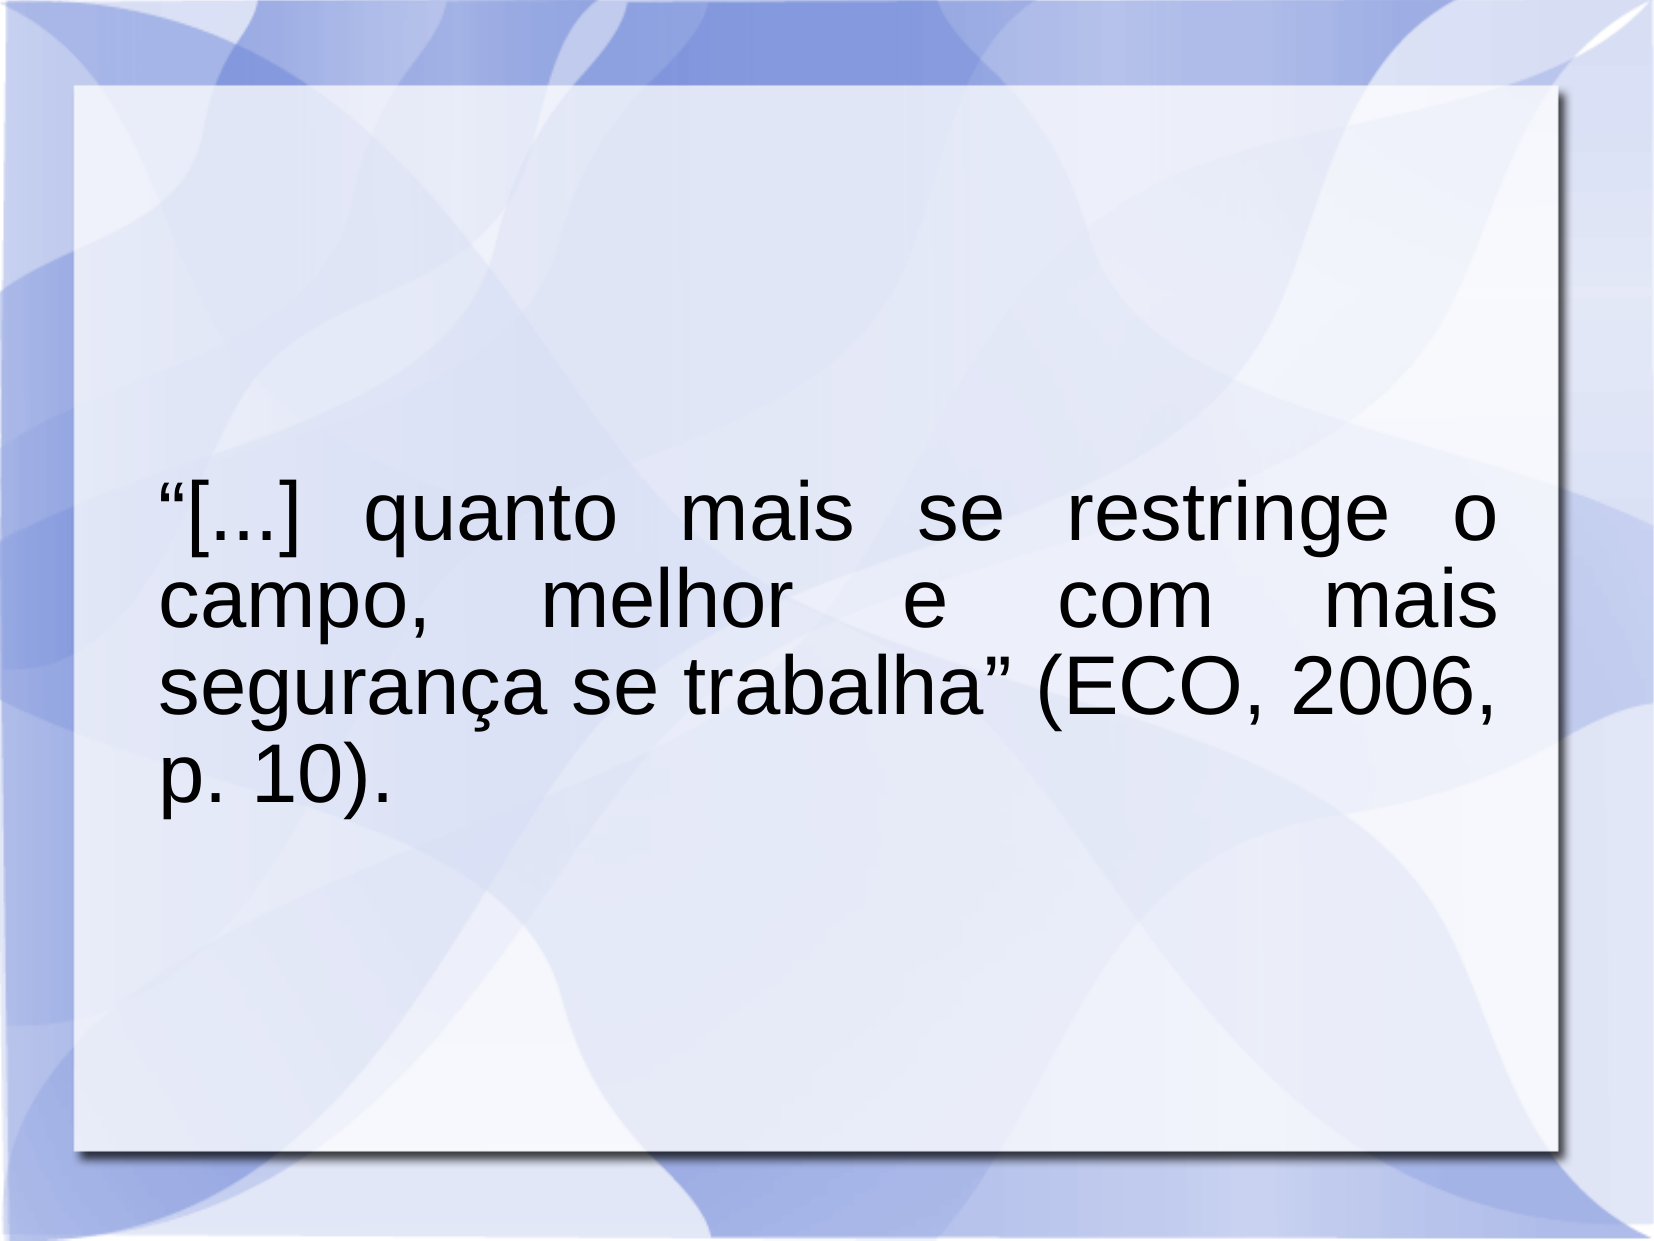

#
“[...] quanto mais se restringe o campo, melhor e com mais segurança se trabalha” (ECO, 2006, p. 10).